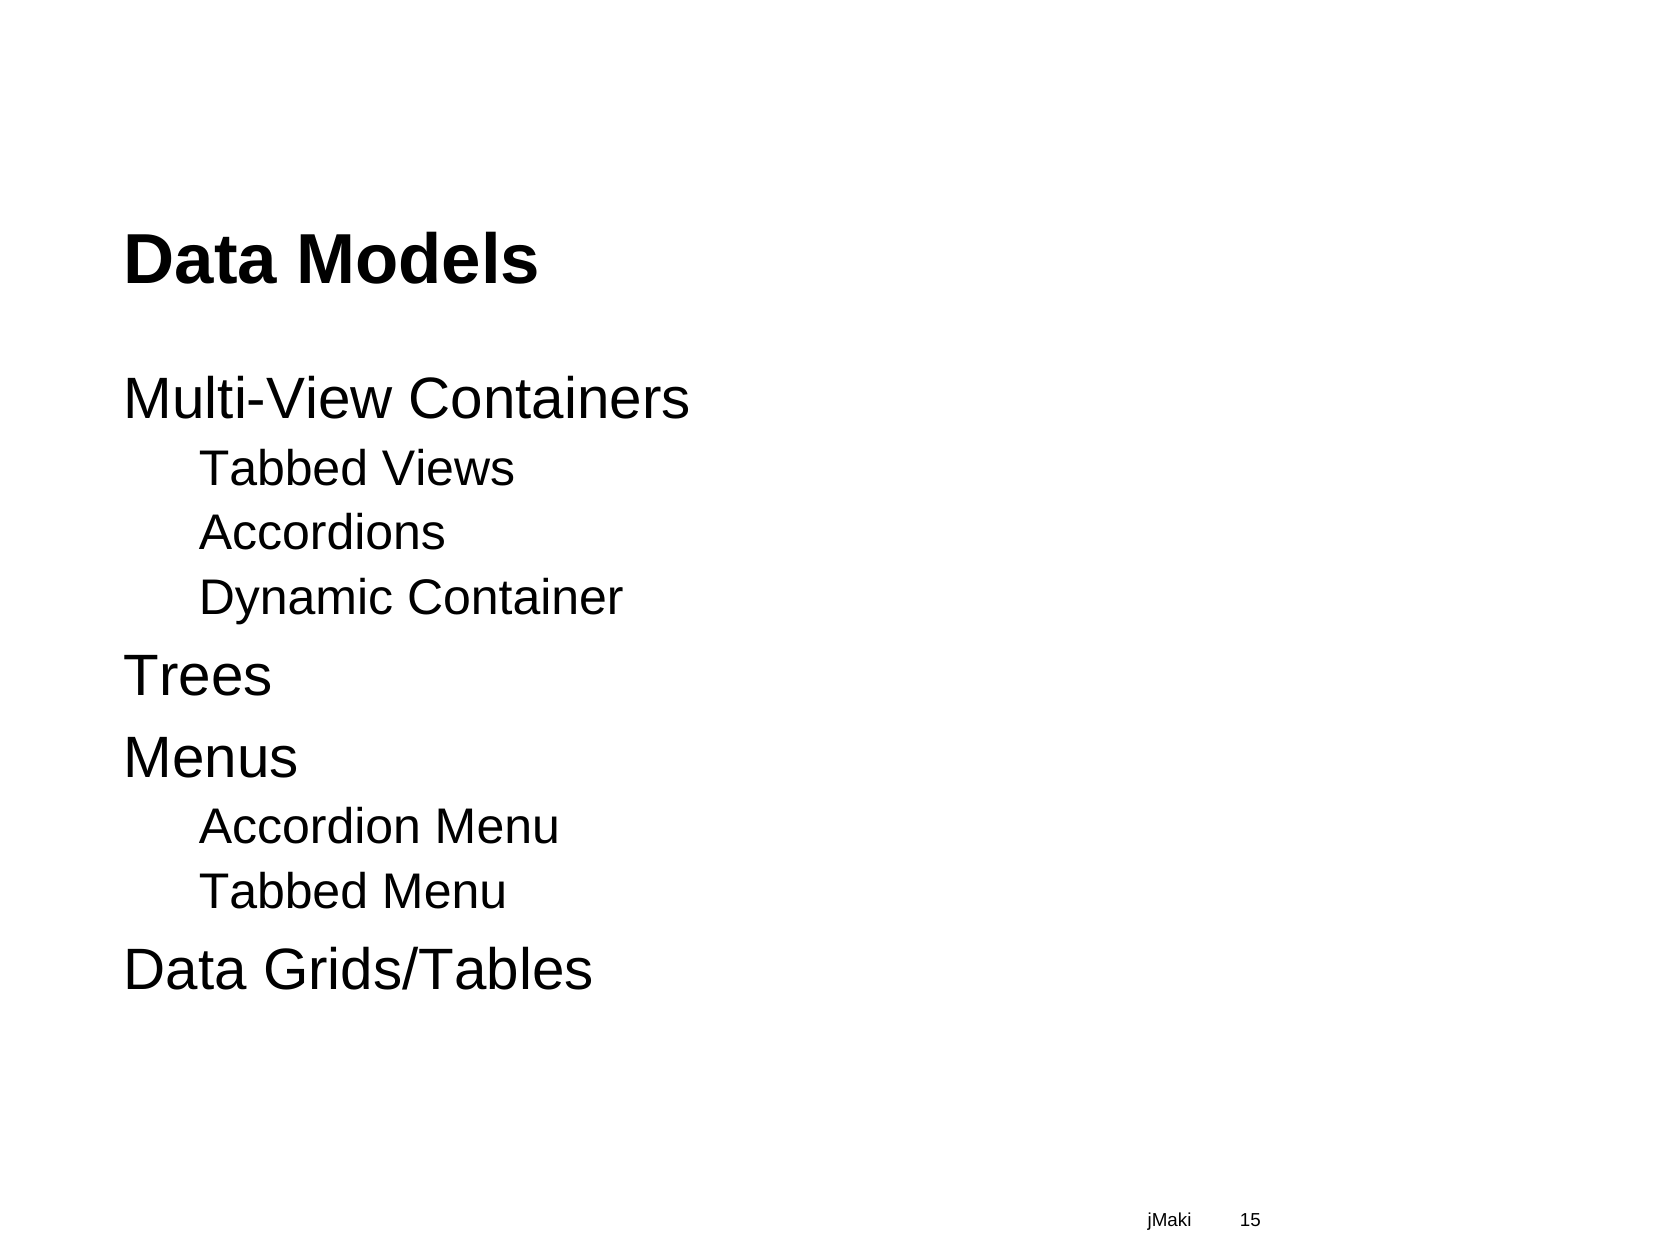

Data Models
# Multi-View Containers
Tabbed Views
Accordions
Dynamic Container
Trees
Menus
Accordion Menu
Tabbed Menu
Data Grids/Tables
http://wiki.java.net/bin/view/Projects/jMakiDataModels